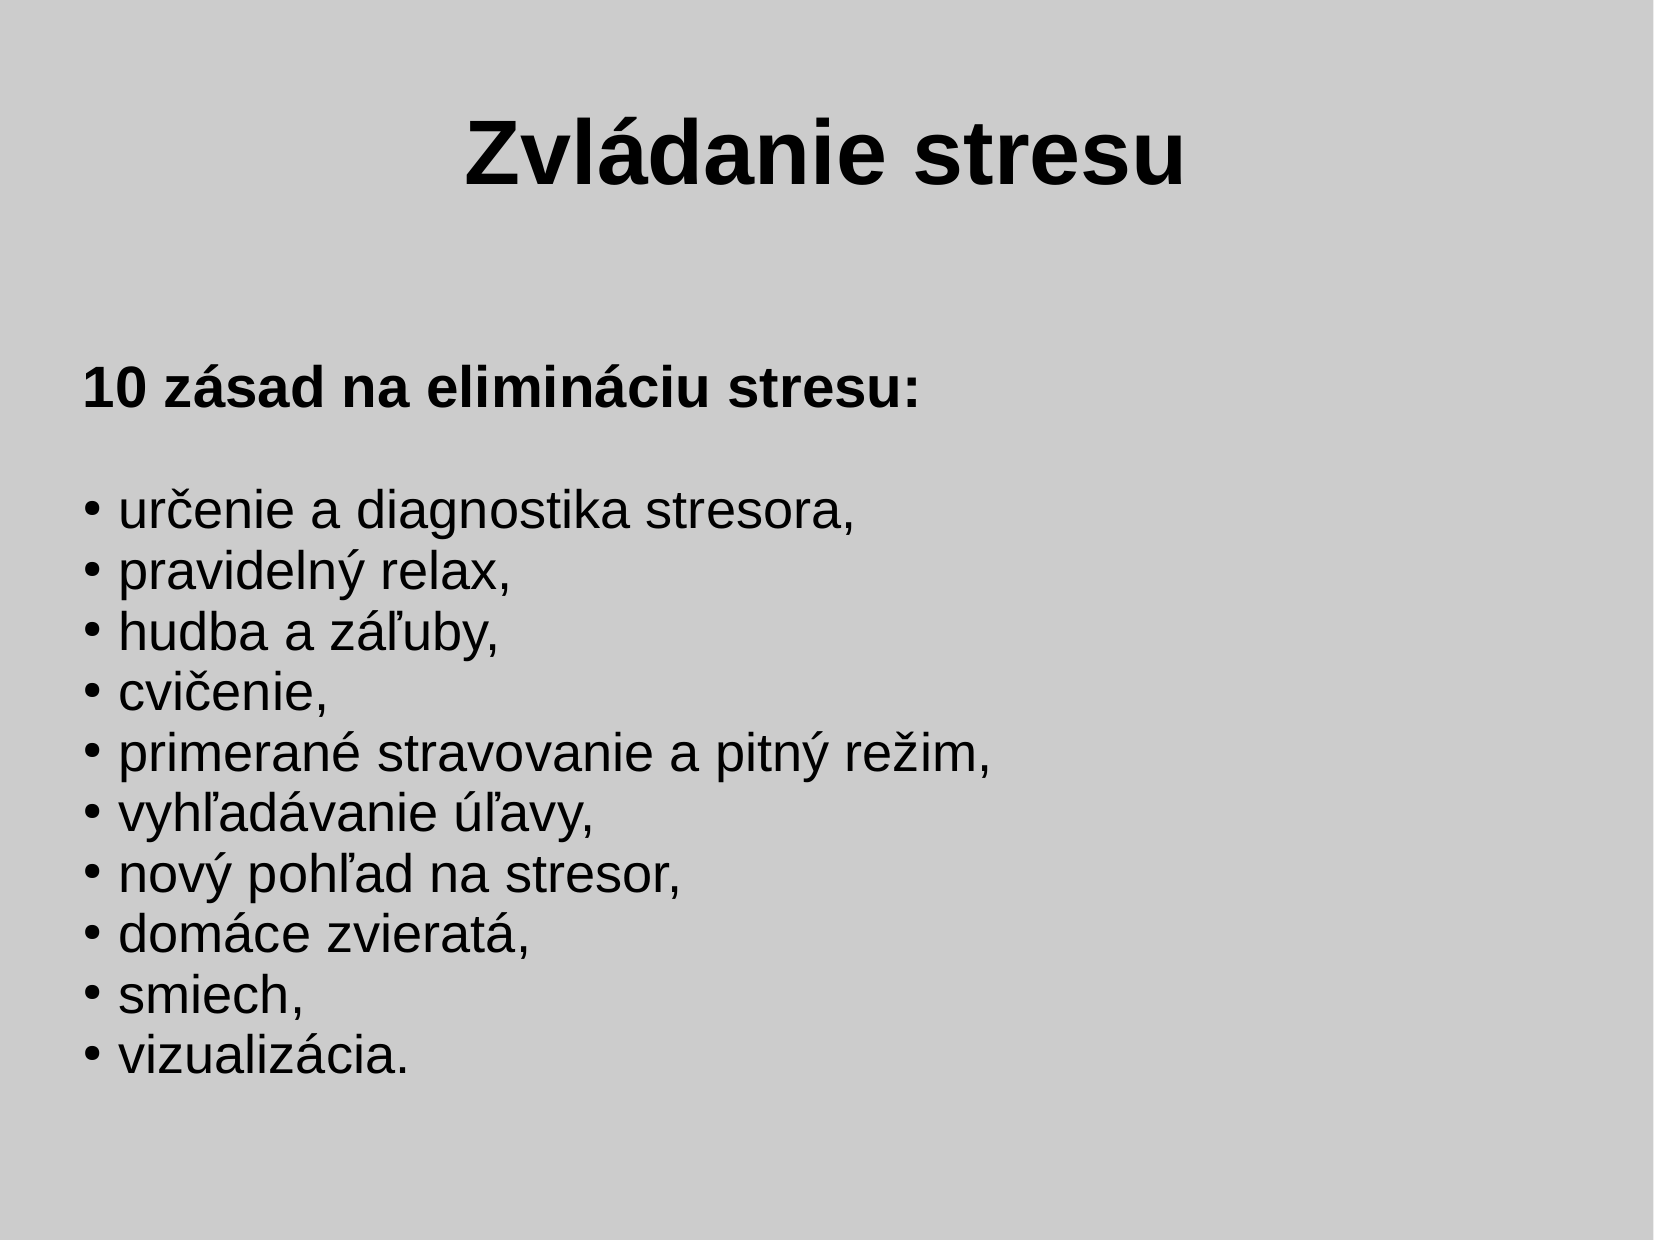

# Zvládanie stresu
10 zásad na elimináciu stresu:
určenie a diagnostika stresora,
pravidelný relax,
hudba a záľuby,
cvičenie,
primerané stravovanie a pitný režim,
vyhľadávanie úľavy,
nový pohľad na stresor,
domáce zvieratá,
smiech,
vizualizácia.